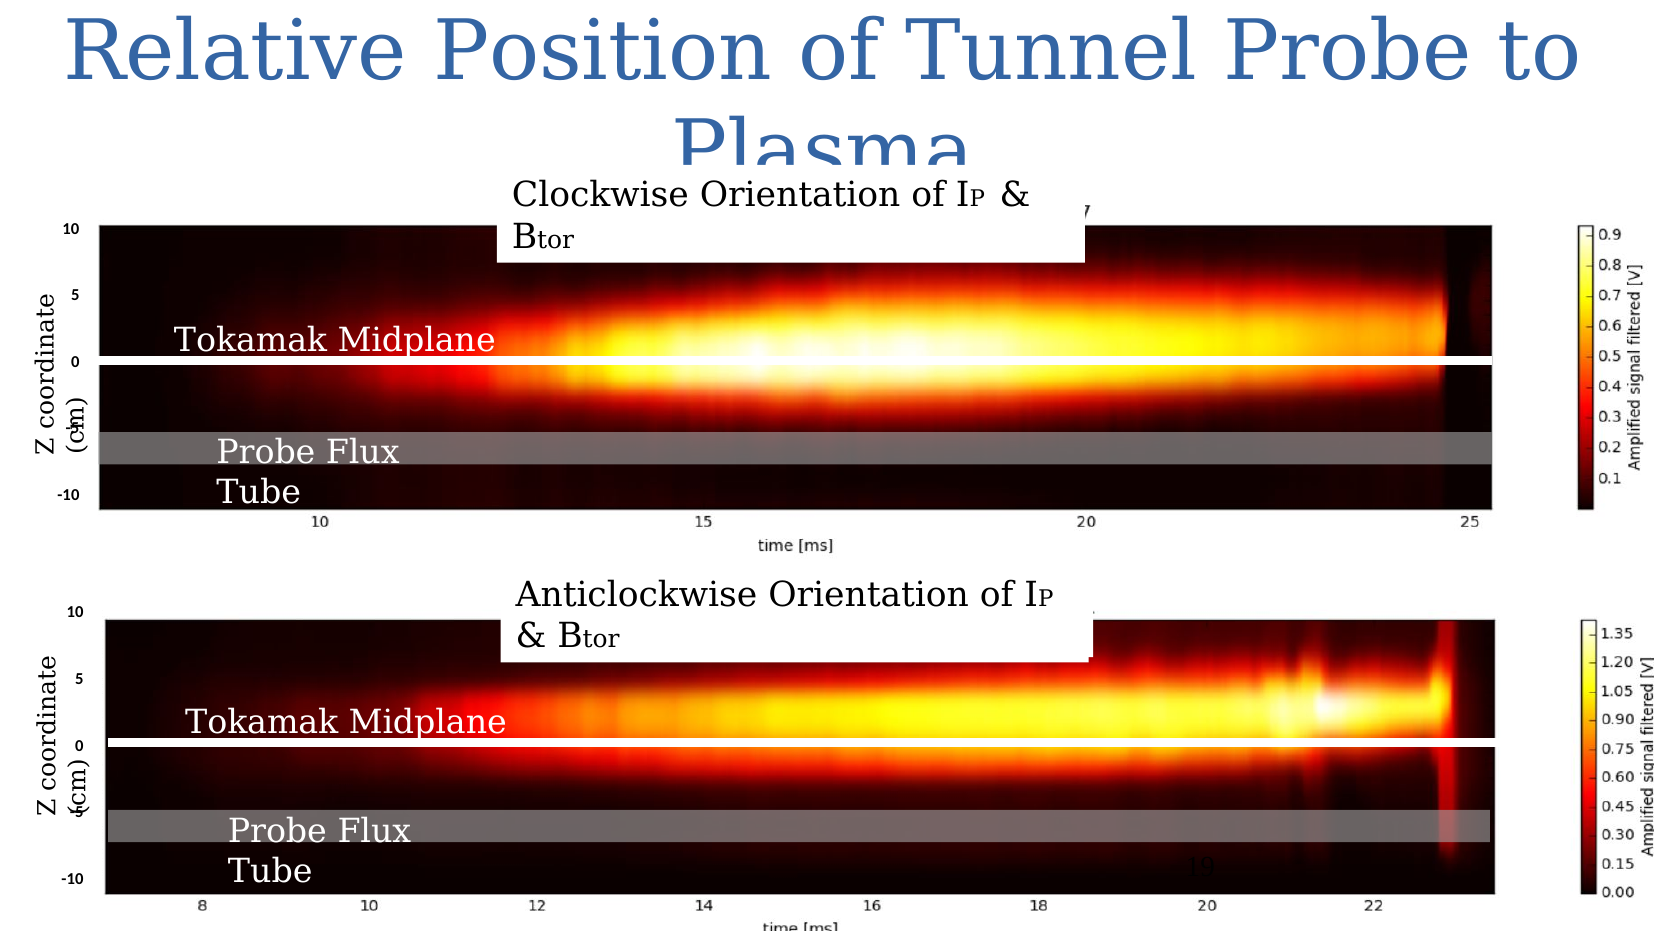

# Relative Position of Tunnel Probe to Plasma
Clockwise Orientation of IP & Btor
Tokamak Midplane
Probe Flux Tube
10
5
0
-5
-10
Z coordinate (cm)
Anticlockwise Orientation of IP & Btor
Tokamak Midplane
Probe Flux Tube
Anticlockwise Orientation of IP & Btor
10
5
0
-5
-10
Z coordinate (cm)